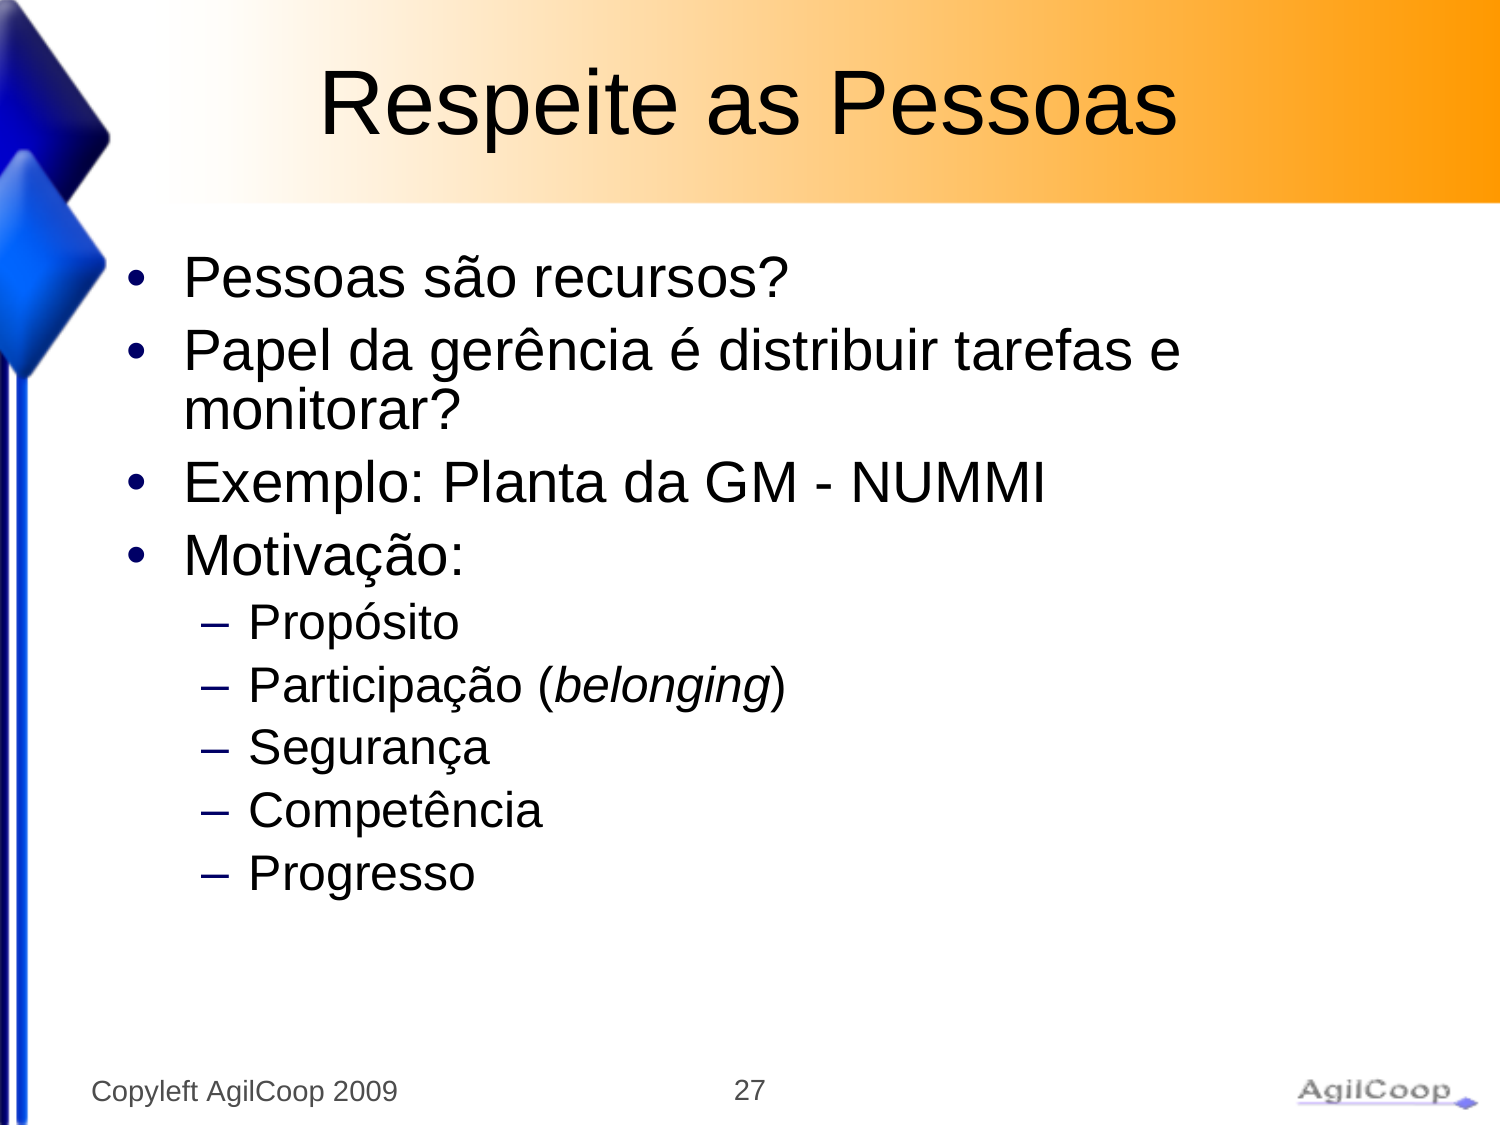

# Respeite as Pessoas
Pessoas são recursos?
Papel da gerência é distribuir tarefas e monitorar?
Exemplo: Planta da GM - NUMMI
Motivação:
Propósito
Participação (belonging)
Segurança
Competência
Progresso
Copyleft AgilCoop 2009
27